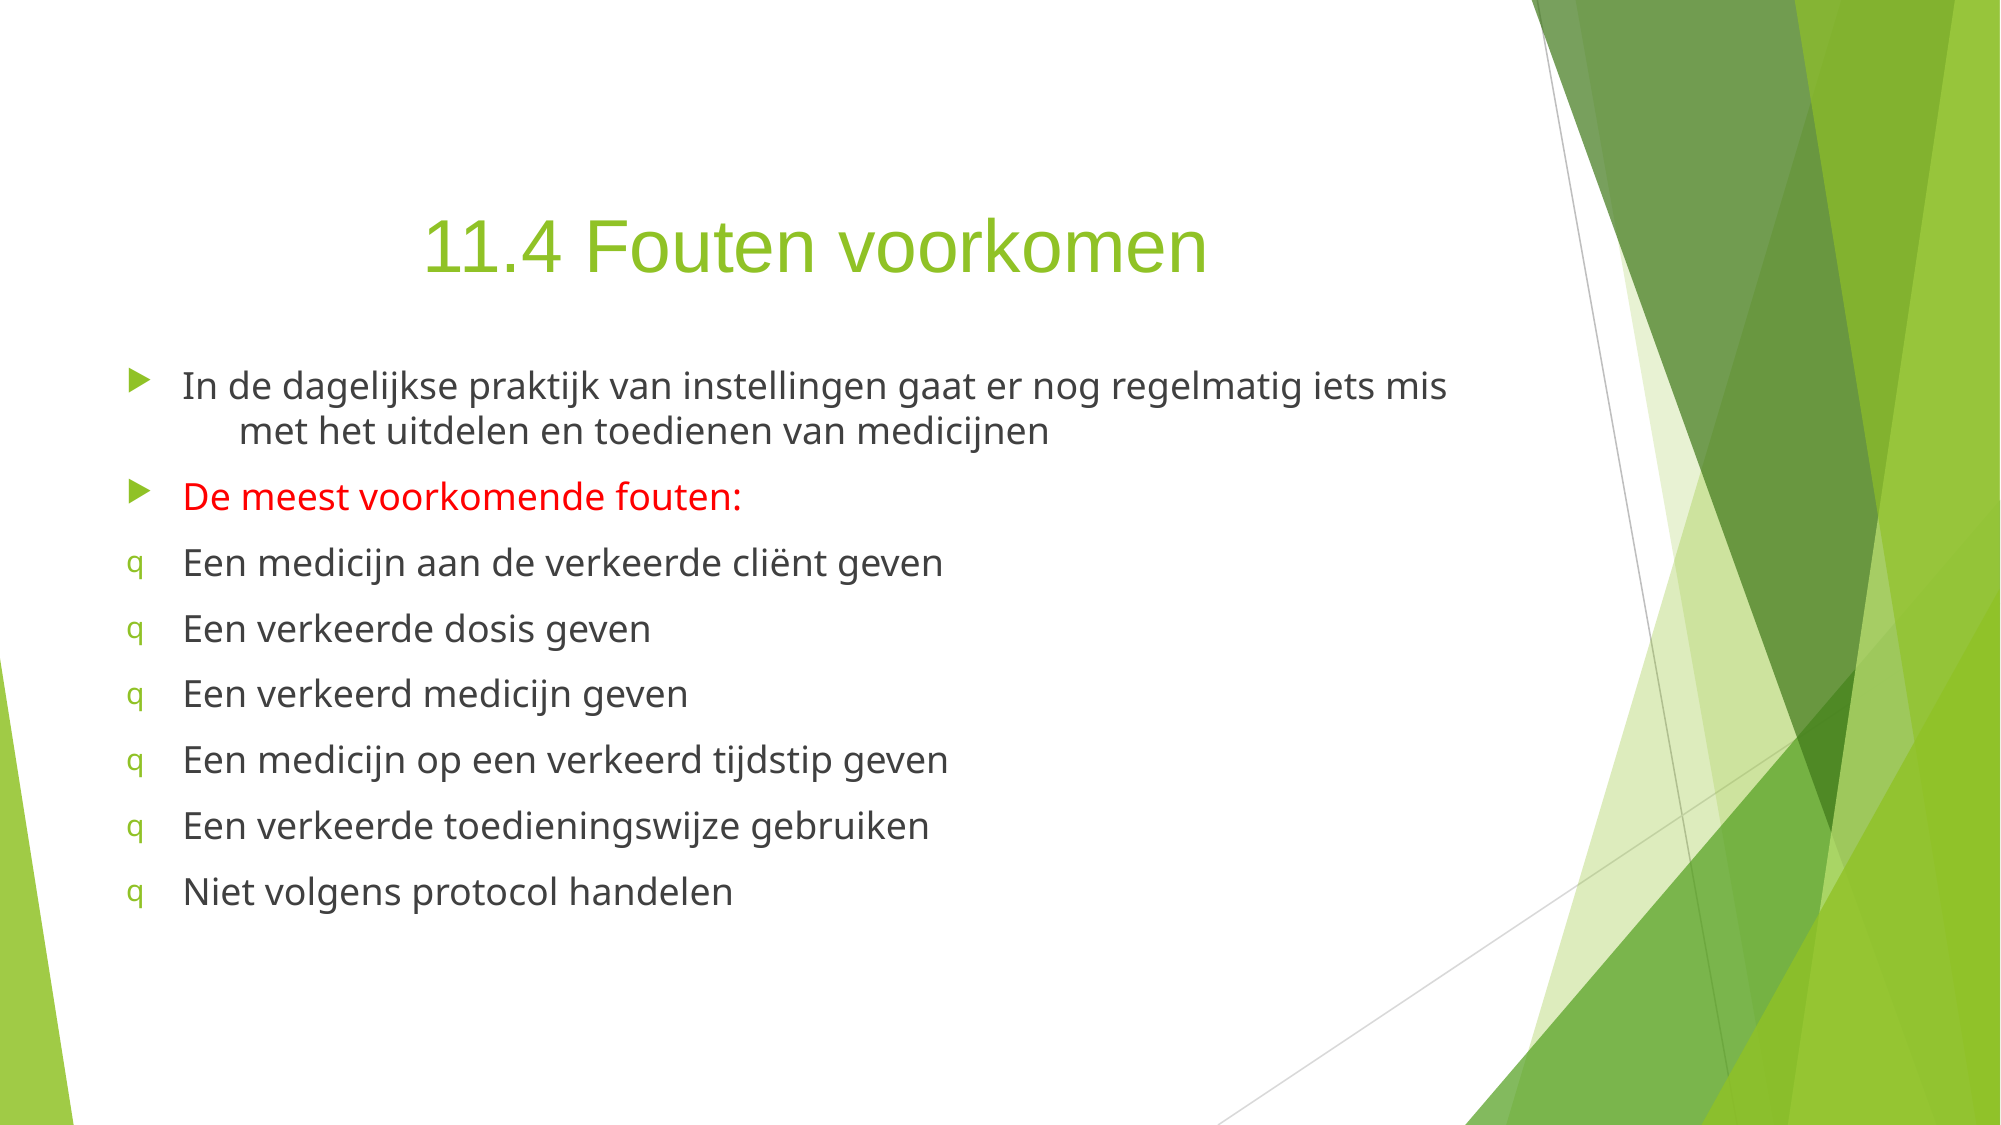

# 11.4 Fouten voorkomen
In de dagelijkse praktijk van instellingen gaat er nog regelmatig iets mis met het uitdelen en toedienen van medicijnen
De meest voorkomende fouten:
Een medicijn aan de verkeerde cliënt geven
Een verkeerde dosis geven
Een verkeerd medicijn geven
Een medicijn op een verkeerd tijdstip geven
Een verkeerde toedieningswijze gebruiken
Niet volgens protocol handelen